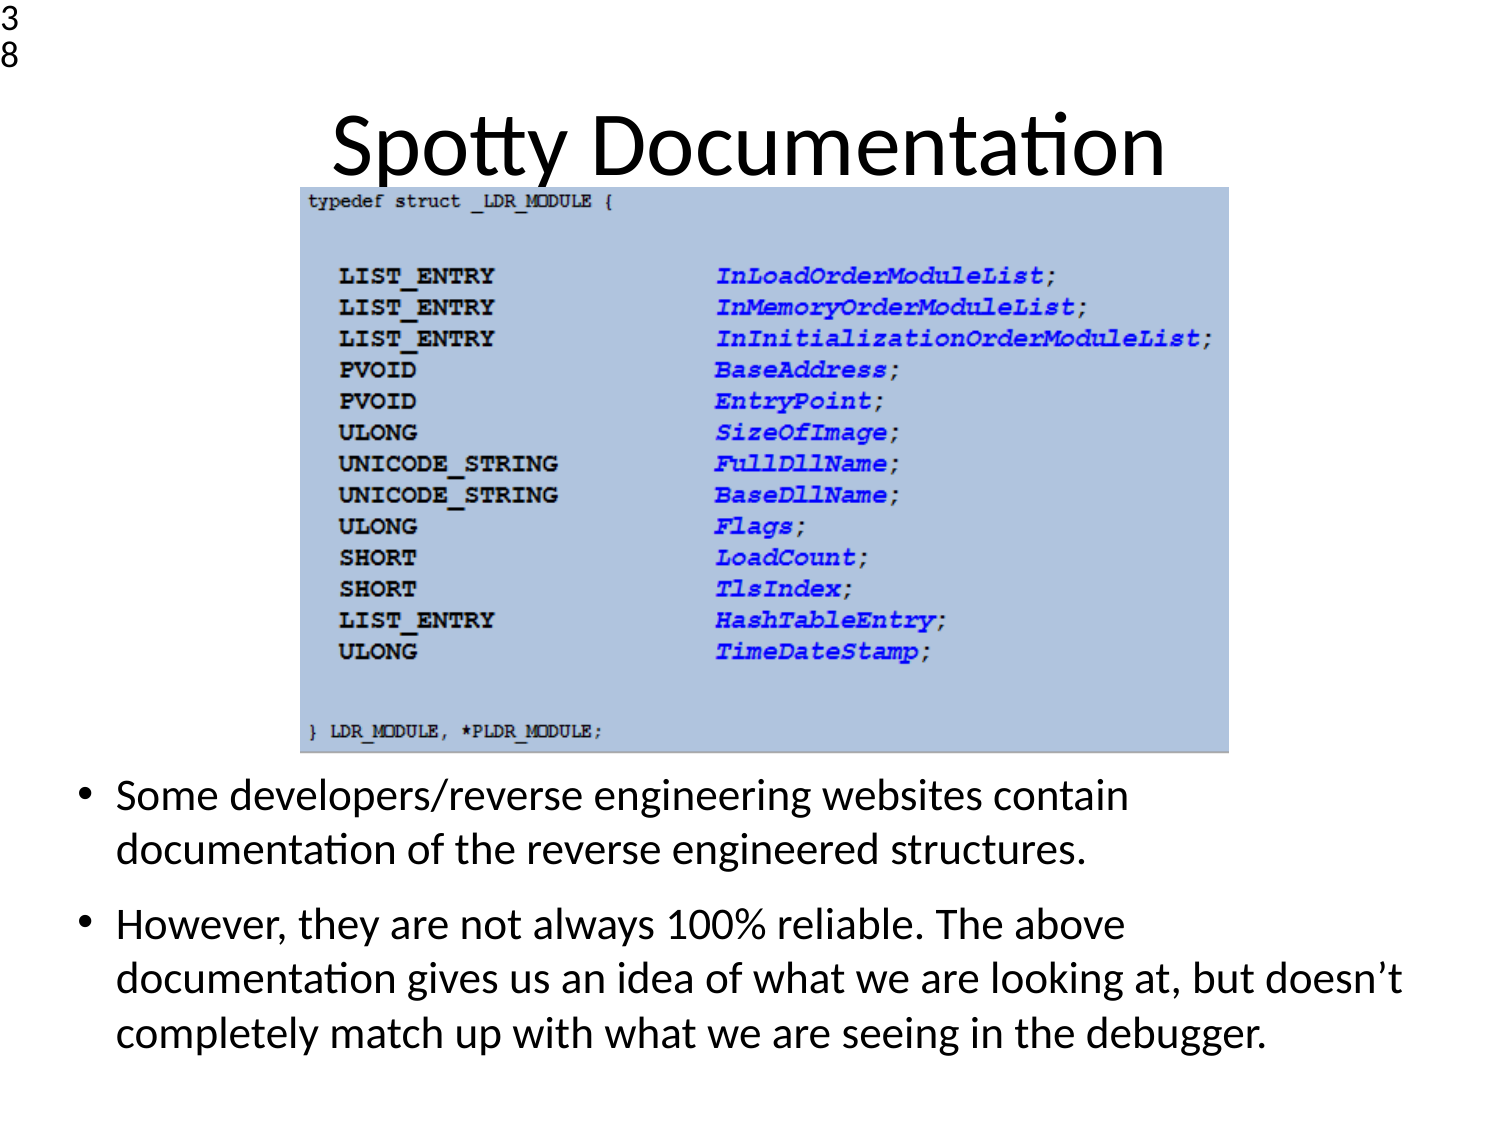

# Spotty Documentation
Some developers/reverse engineering websites contain documentation of the reverse engineered structures.
However, they are not always 100% reliable. The above documentation gives us an idea of what we are looking at, but doesn’t completely match up with what we are seeing in the debugger.